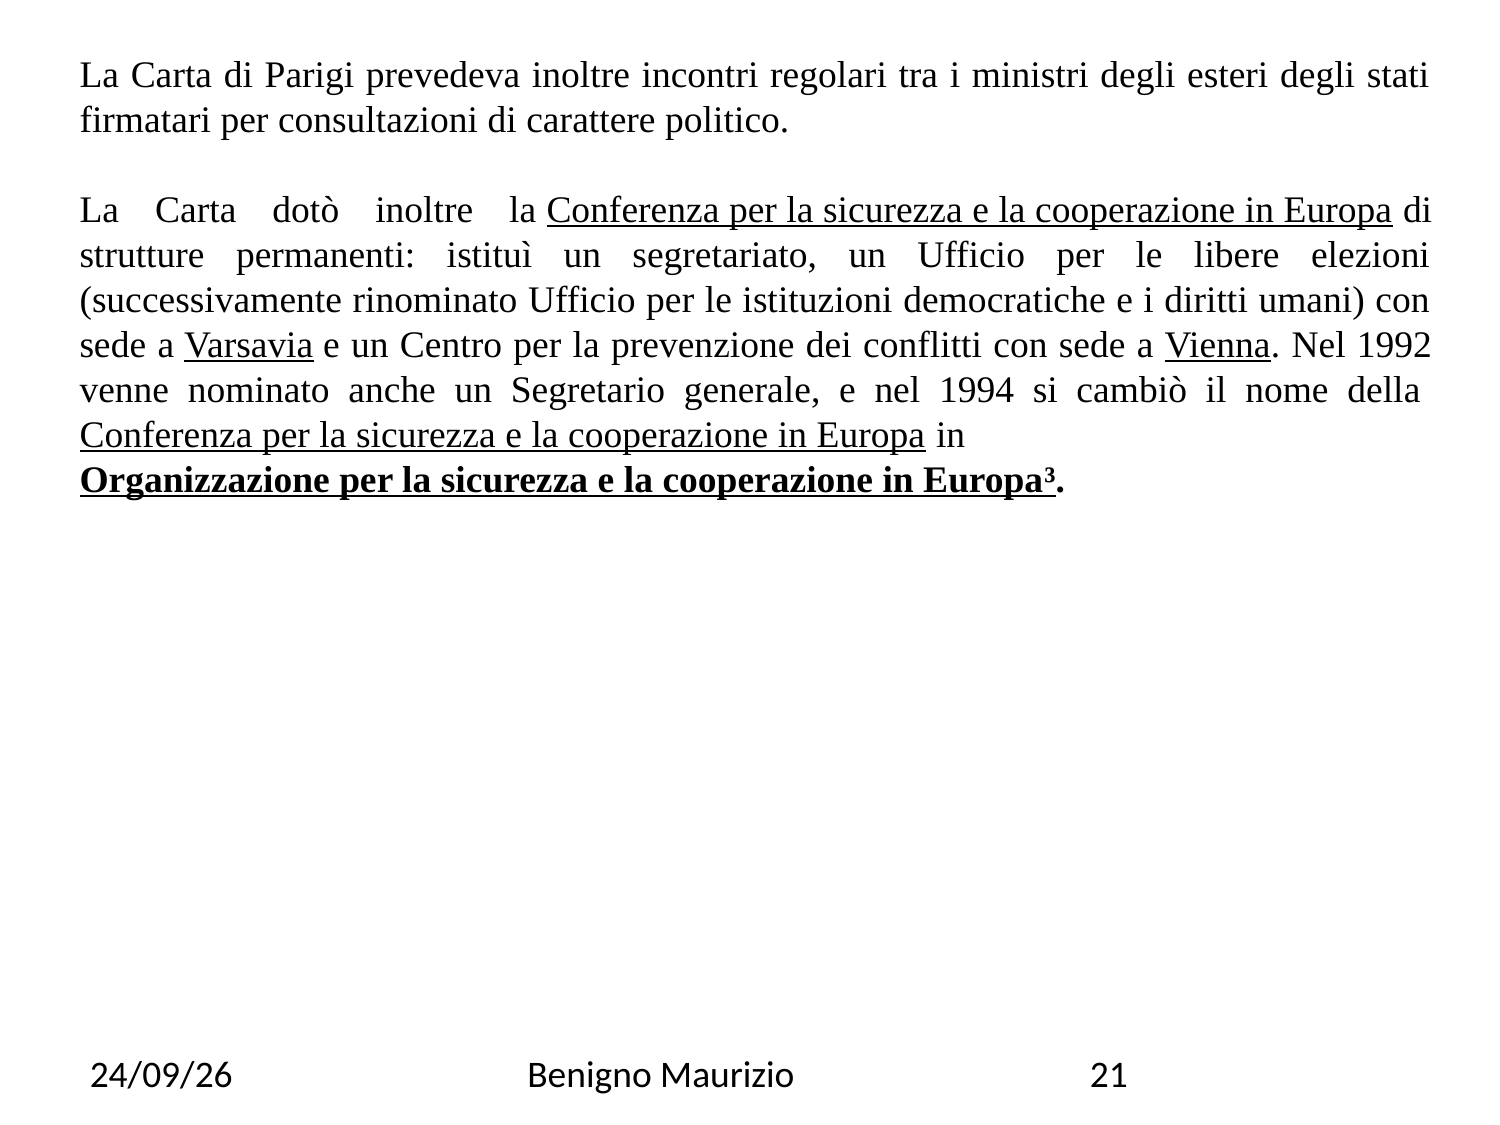

La Carta di Parigi prevedeva inoltre incontri regolari tra i ministri degli esteri degli stati firmatari per consultazioni di carattere politico.
La Carta dotò inoltre la Conferenza per la sicurezza e la cooperazione in Europa di strutture permanenti: istituì un segretariato, un Ufficio per le libere elezioni (successivamente rinominato Ufficio per le istituzioni democratiche e i diritti umani) con sede a Varsavia e un Centro per la prevenzione dei conflitti con sede a Vienna. Nel 1992 venne nominato anche un Segretario generale, e nel 1994 si cambiò il nome della Conferenza per la sicurezza e la cooperazione in Europa in Organizzazione per la sicurezza e la cooperazione in Europa³.
Benigno Maurizio